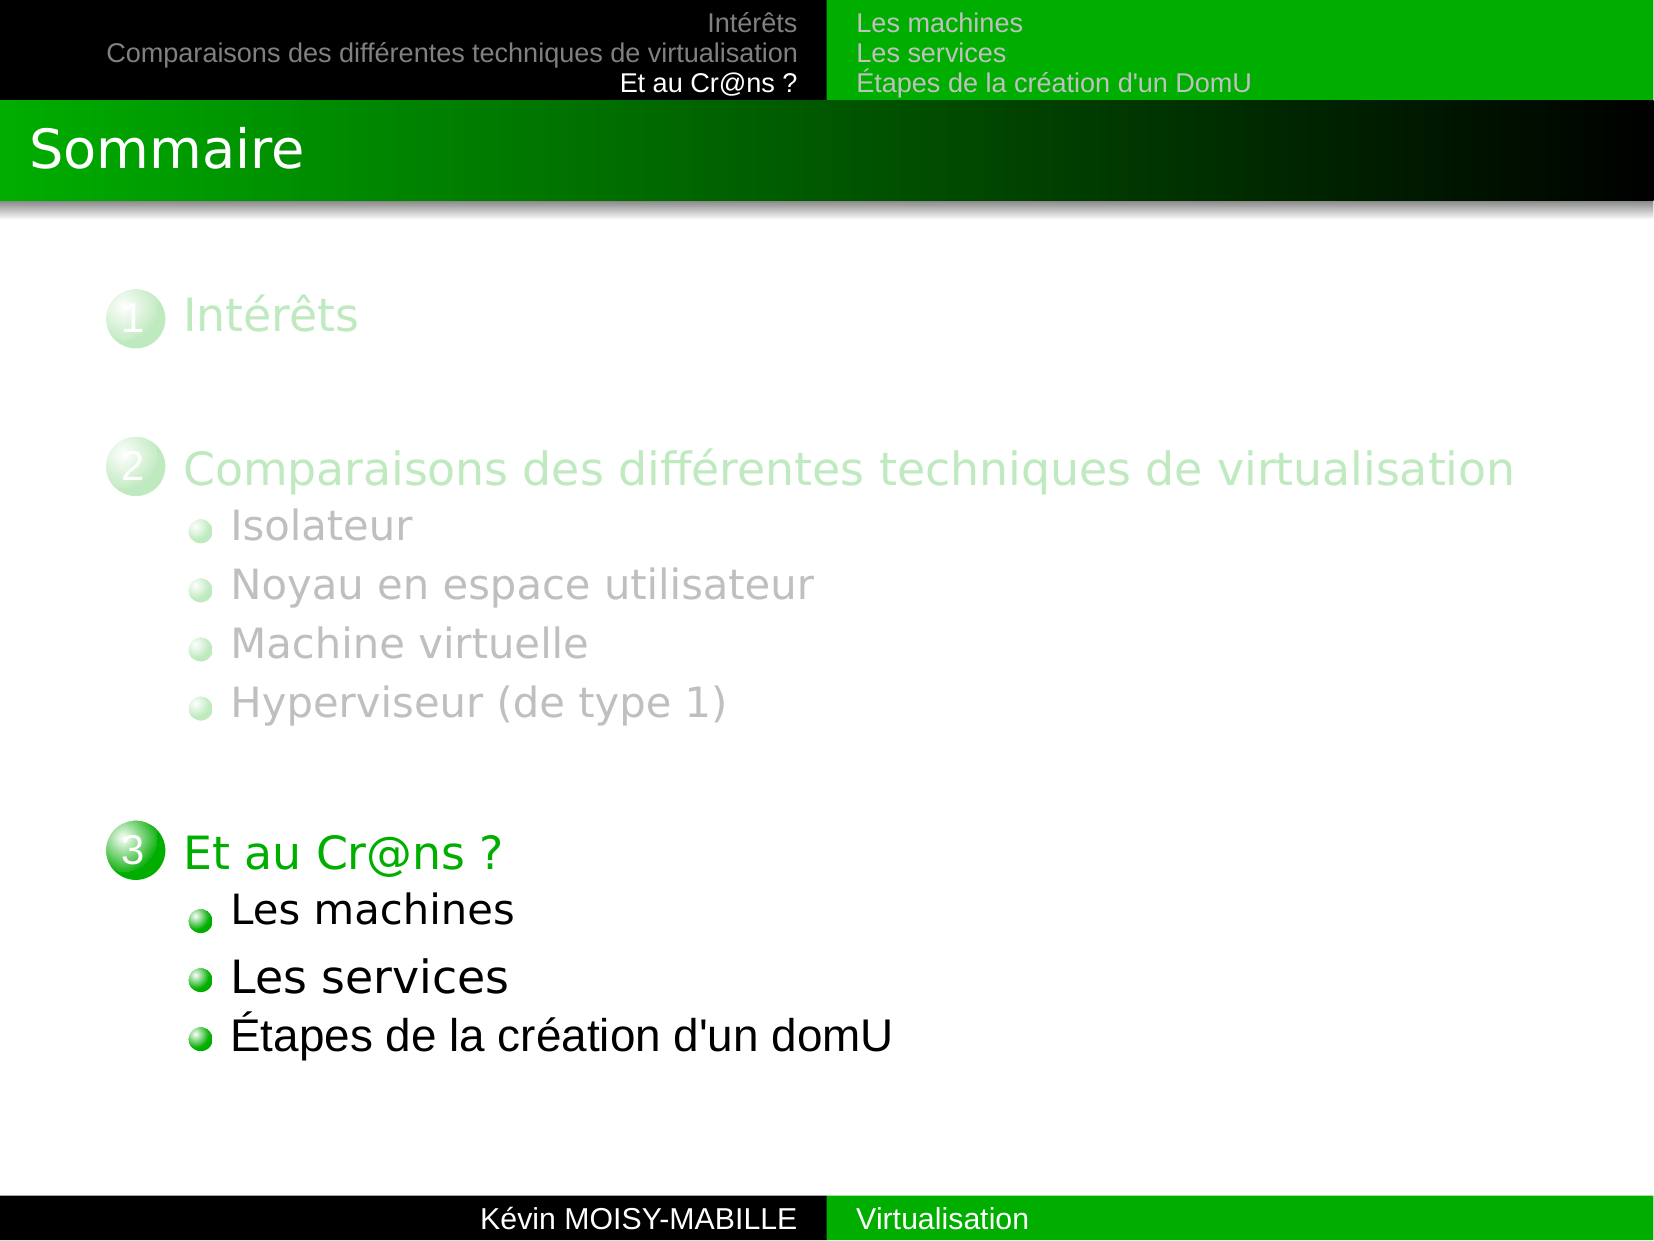

Intérêts
Comparaisons des différentes techniques de virtualisation
Et au Cr@ns ?
Les machines
Les services
Étapes de la création d'un DomU
Sommaire
Intérêts
1
2
Comparaisons des différentes techniques de virtualisation
Isolateur
Noyau en espace utilisateur
Machine virtuelle
Hyperviseur (de type 1)
3
Et au Cr@ns ?
Les machines
Les services
Étapes de la création d'un domU
Kévin MOISY-MABILLE
Virtualisation